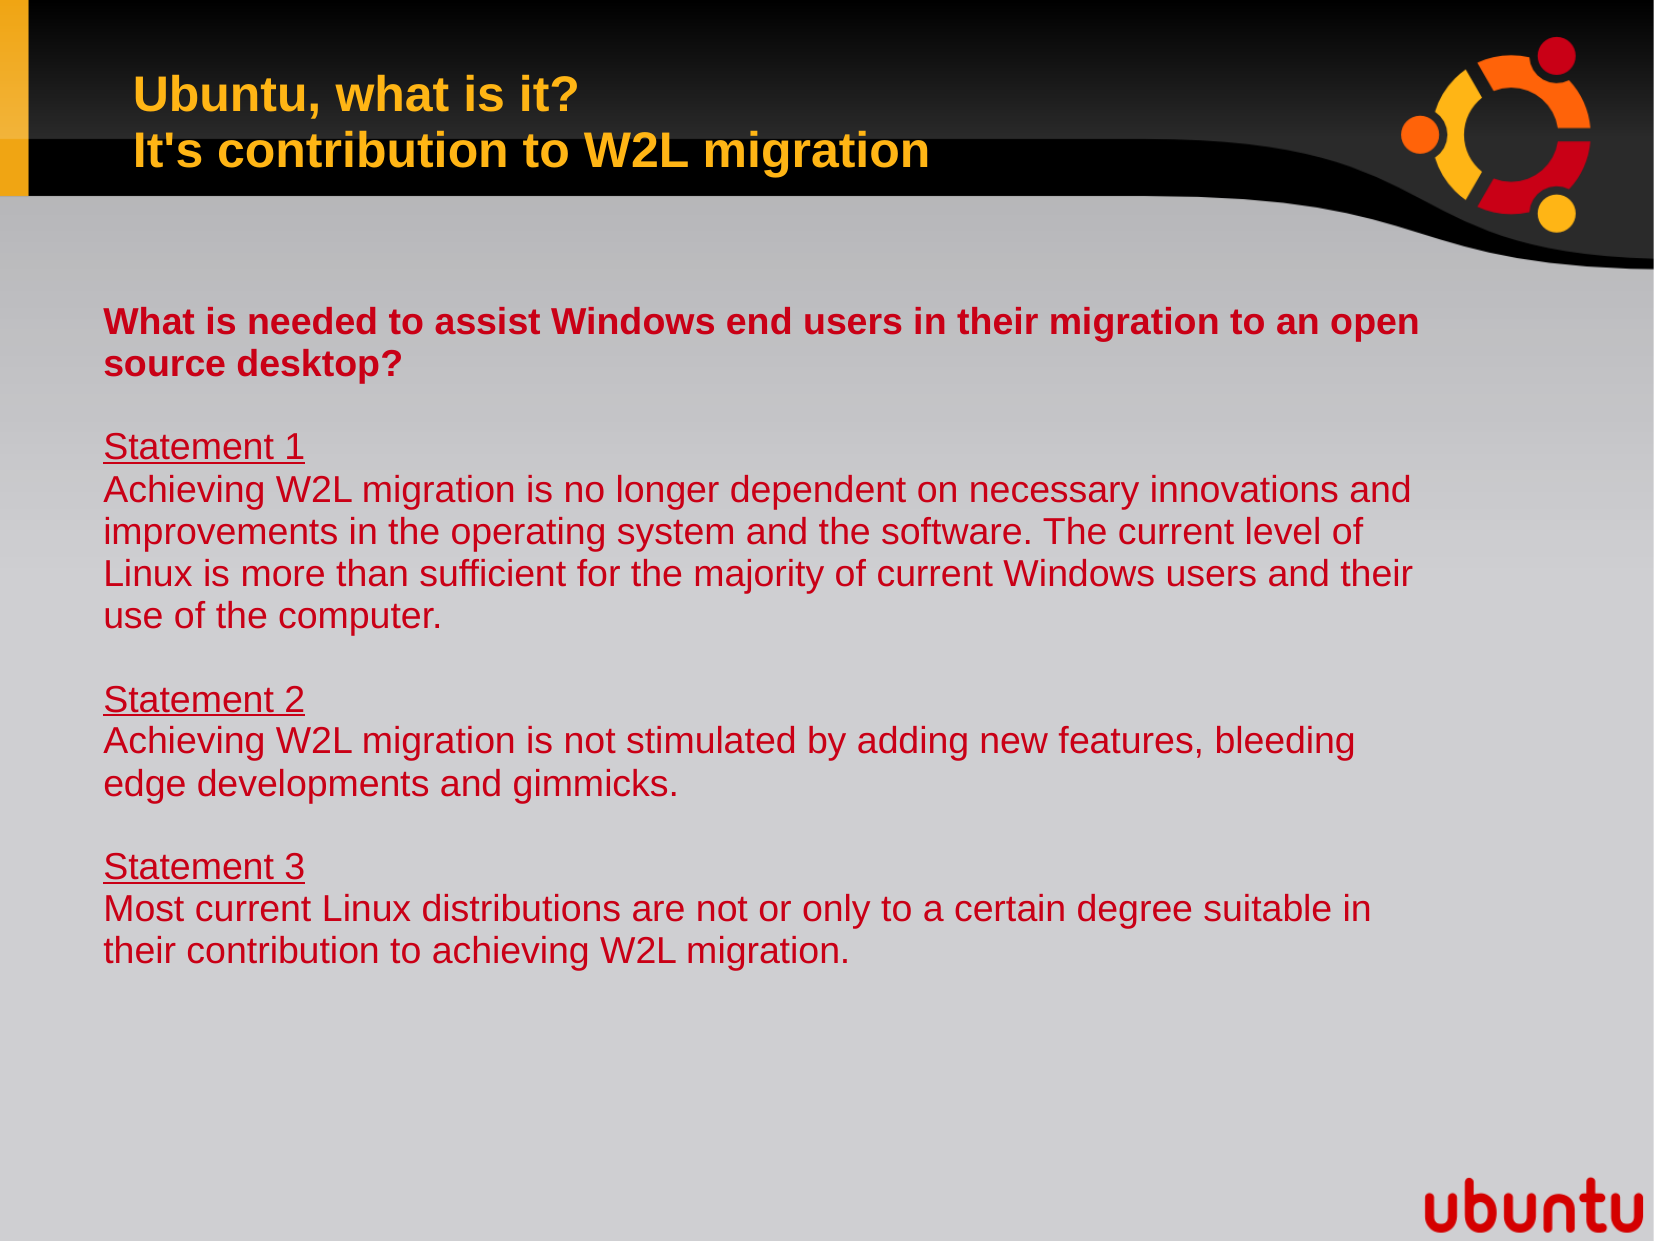

Ubuntu, what is it?
It's contribution to W2L migration
What is needed to assist Windows end users in their migration to an open source desktop?
Statement 1
Achieving W2L migration is no longer dependent on necessary innovations and improvements in the operating system and the software. The current level of Linux is more than sufficient for the majority of current Windows users and their use of the computer.
Statement 2
Achieving W2L migration is not stimulated by adding new features, bleeding edge developments and gimmicks.
Statement 3
Most current Linux distributions are not or only to a certain degree suitable in their contribution to achieving W2L migration.